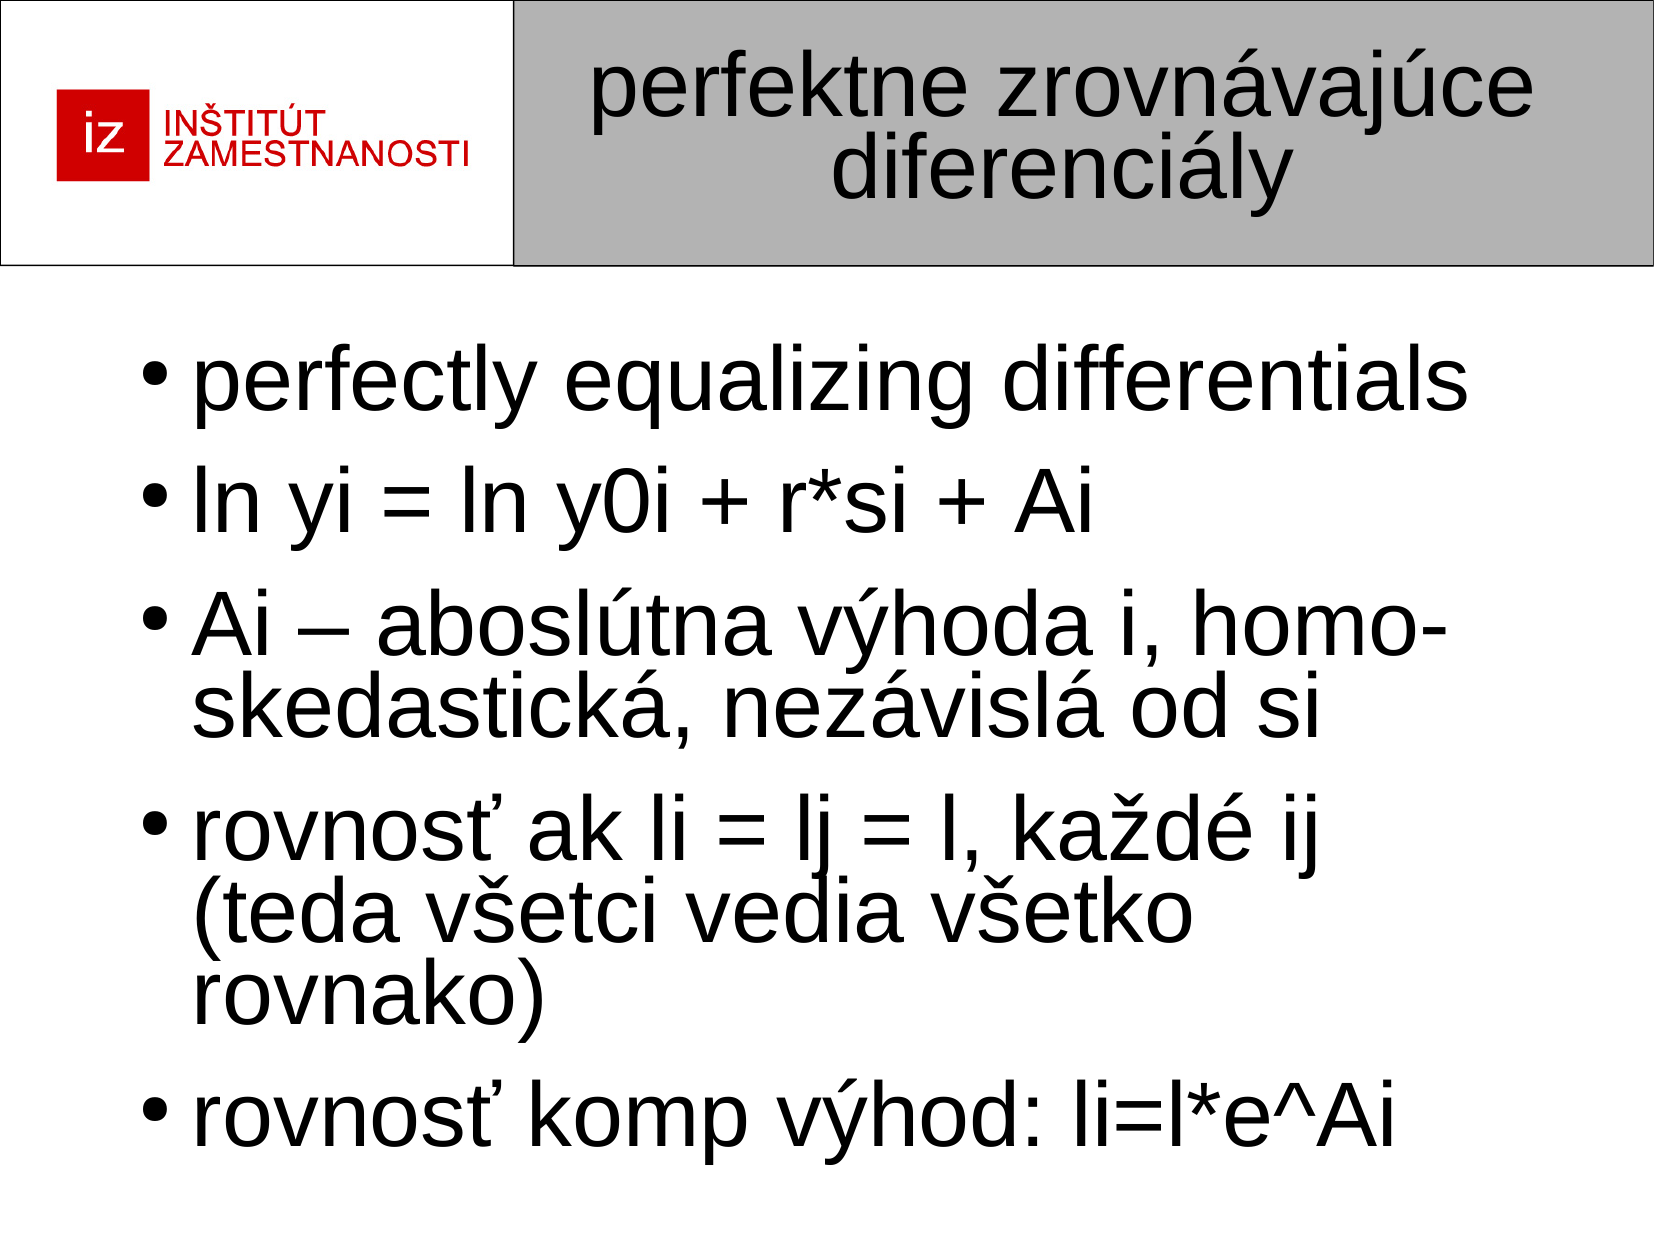

# perfektne zrovnávajúce diferenciály
perfectly equalizing differentials
ln yi = ln y0i + r*si + Ai
Ai – aboslútna výhoda i, homo- skedastická, nezávislá od si
rovnosť ak li = lj = l, každé ij (teda všetci vedia všetko rovnako)
rovnosť komp výhod: li=l*e^Ai